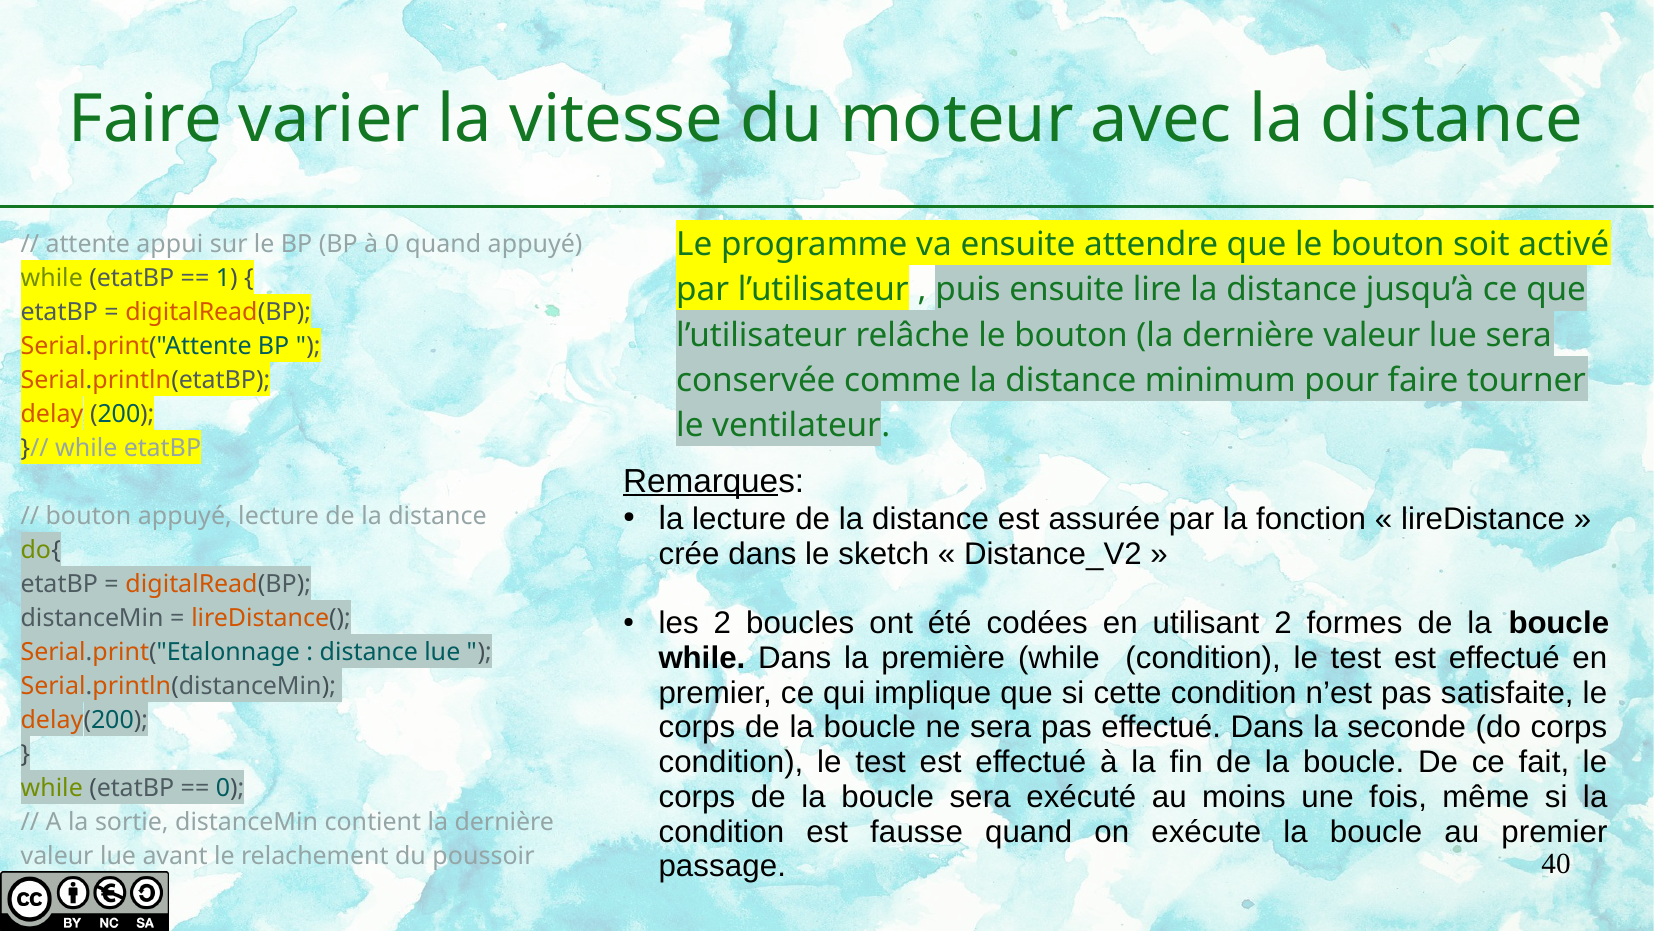

# Faire varier la vitesse du moteur avec la distance
Le programme va ensuite attendre que le bouton soit activé par l’utilisateur , puis ensuite lire la distance jusqu’à ce que l’utilisateur relâche le bouton (la dernière valeur lue sera conservée comme la distance minimum pour faire tourner le ventilateur.
// attente appui sur le BP (BP à 0 quand appuyé)
while (etatBP == 1) {
etatBP = digitalRead(BP);
Serial.print("Attente BP ");
Serial.println(etatBP);
delay (200);
}// while etatBP
// bouton appuyé, lecture de la distance
do{
etatBP = digitalRead(BP);
distanceMin = lireDistance();
Serial.print("Etalonnage : distance lue ");
Serial.println(distanceMin);
delay(200);
}
while (etatBP == 0);
// A la sortie, distanceMin contient la dernière valeur lue avant le relachement du poussoir
Remarques:
la lecture de la distance est assurée par la fonction « lireDistance » crée dans le sketch « Distance_V2 »
les 2 boucles ont été codées en utilisant 2 formes de la boucle while. Dans la première (while (condition), le test est effectué en premier, ce qui implique que si cette condition n’est pas satisfaite, le corps de la boucle ne sera pas effectué. Dans la seconde (do corps condition), le test est effectué à la fin de la boucle. De ce fait, le corps de la boucle sera exécuté au moins une fois, même si la condition est fausse quand on exécute la boucle au premier passage.
40